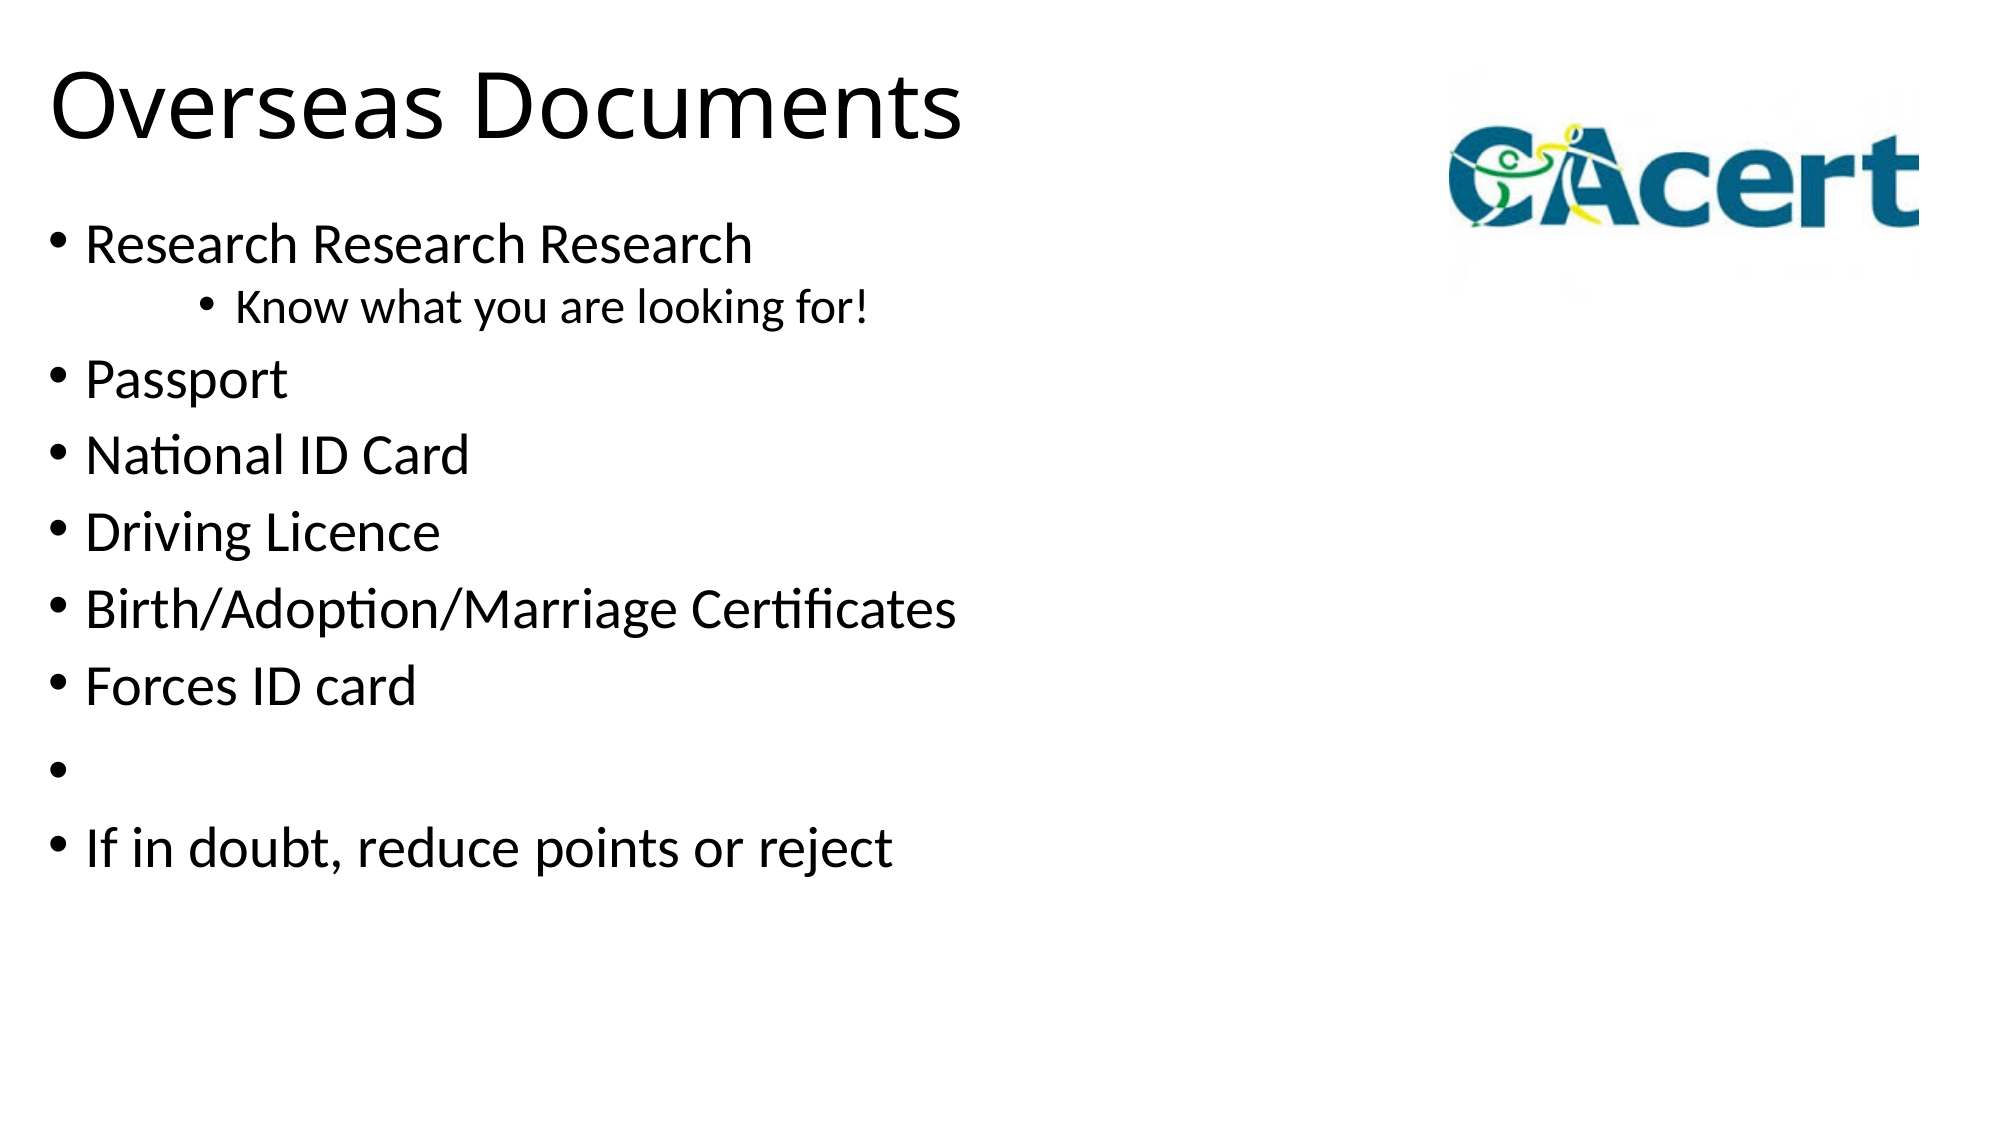

# Overseas Documents
Research Research Research
Know what you are looking for!
Passport
National ID Card
Driving Licence
Birth/Adoption/Marriage Certificates
Forces ID card
If in doubt, reduce points or reject